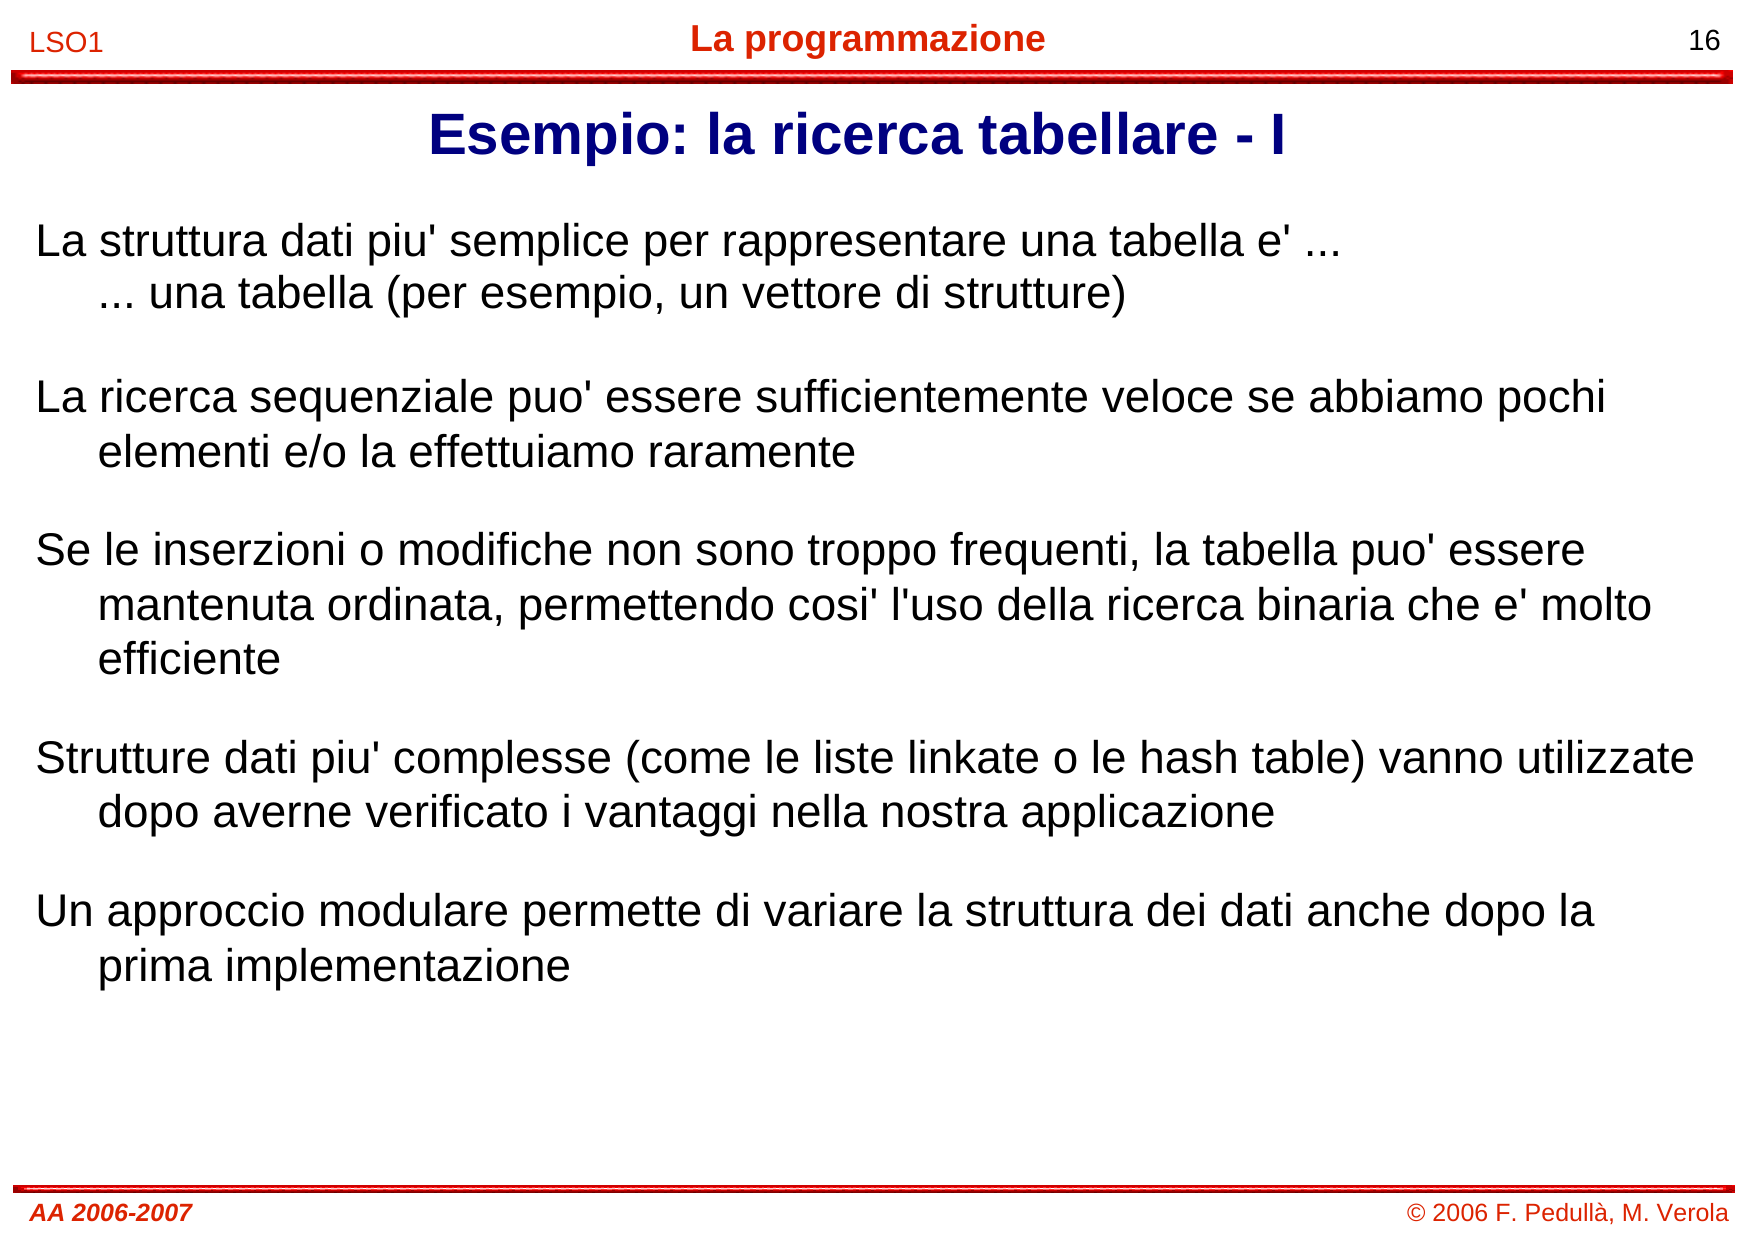

Esempio: la ricerca tabellare - I
# La struttura dati piu' semplice per rappresentare una tabella e' ... ... una tabella (per esempio, un vettore di strutture)
La ricerca sequenziale puo' essere sufficientemente veloce se abbiamo pochi elementi e/o la effettuiamo raramente
Se le inserzioni o modifiche non sono troppo frequenti, la tabella puo' essere mantenuta ordinata, permettendo cosi' l'uso della ricerca binaria che e' molto efficiente
Strutture dati piu' complesse (come le liste linkate o le hash table) vanno utilizzate dopo averne verificato i vantaggi nella nostra applicazione
Un approccio modulare permette di variare la struttura dei dati anche dopo la prima implementazione